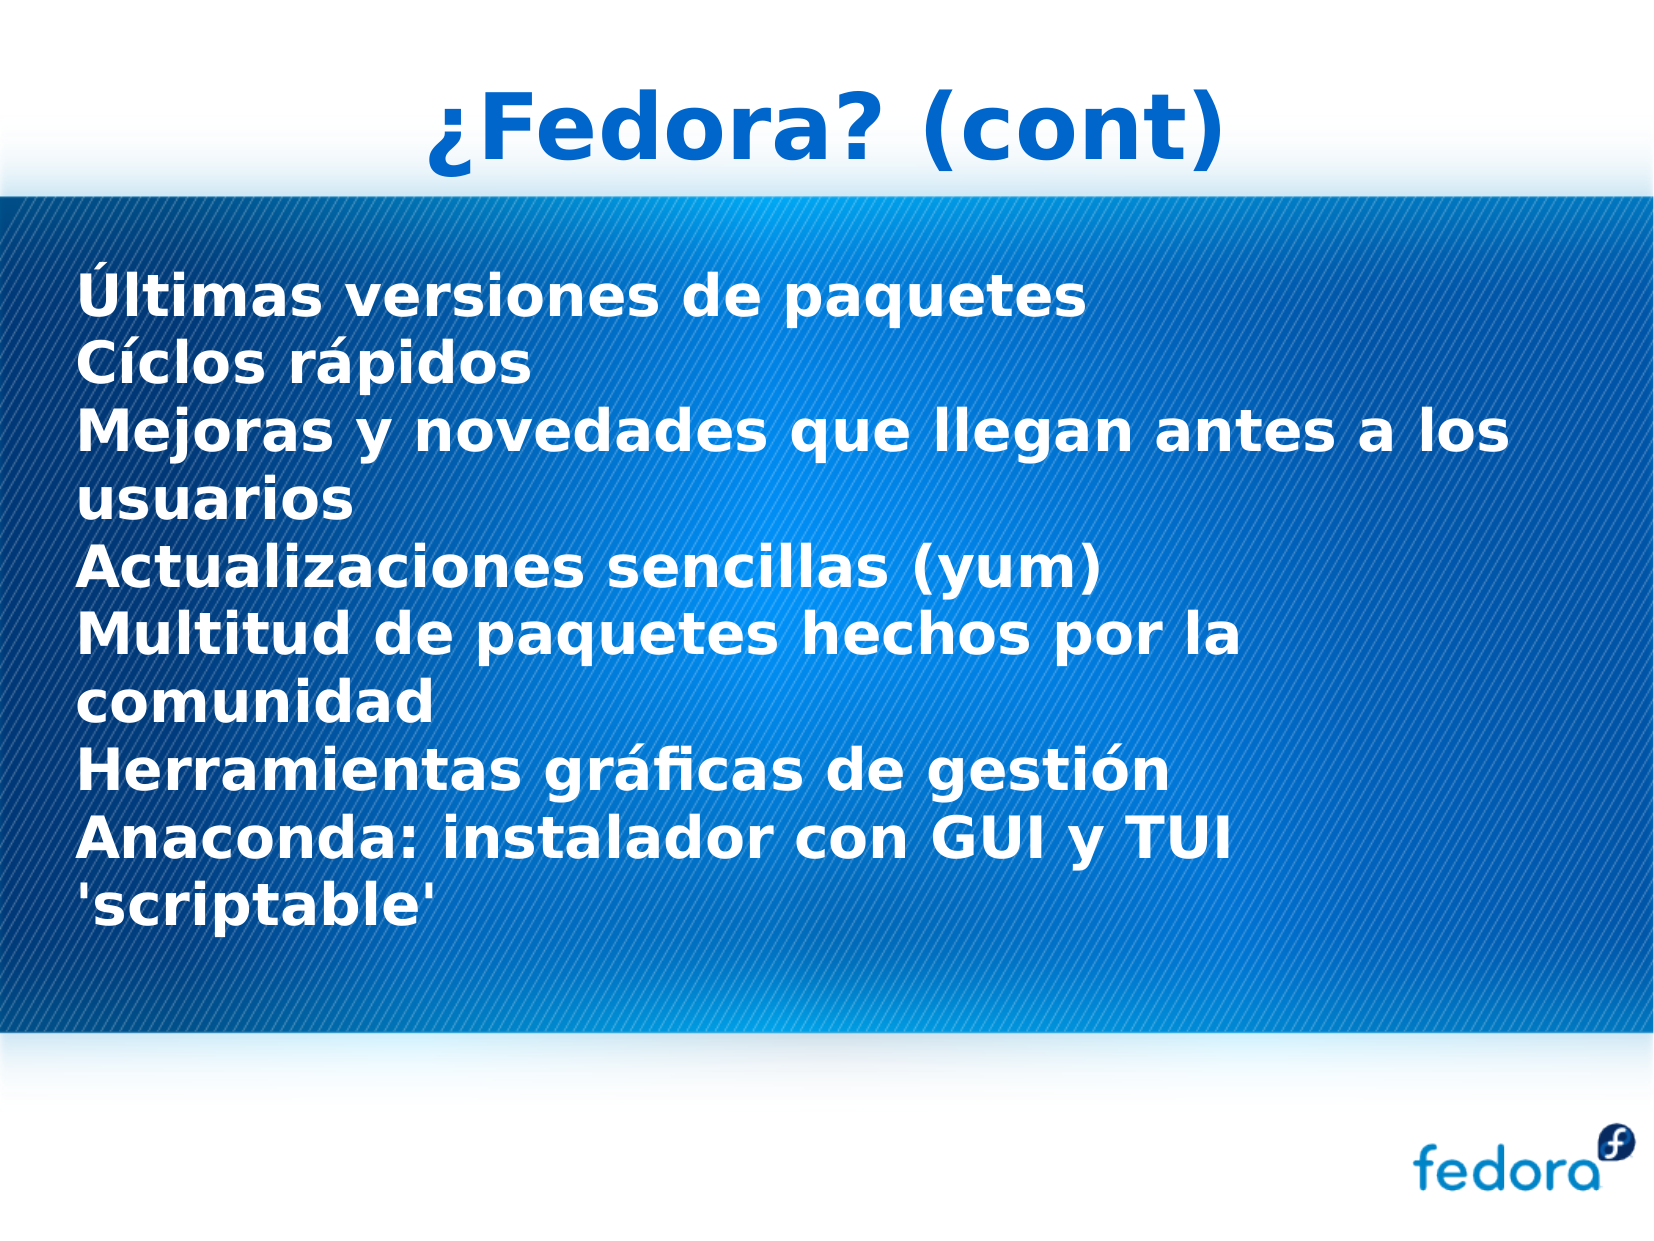

# ¿Fedora? (cont)
Últimas versiones de paquetes
Cíclos rápidos
Mejoras y novedades que llegan antes a los usuarios
Actualizaciones sencillas (yum)
Multitud de paquetes hechos por la comunidad
Herramientas gráficas de gestión
Anaconda: instalador con GUI y TUI 'scriptable'